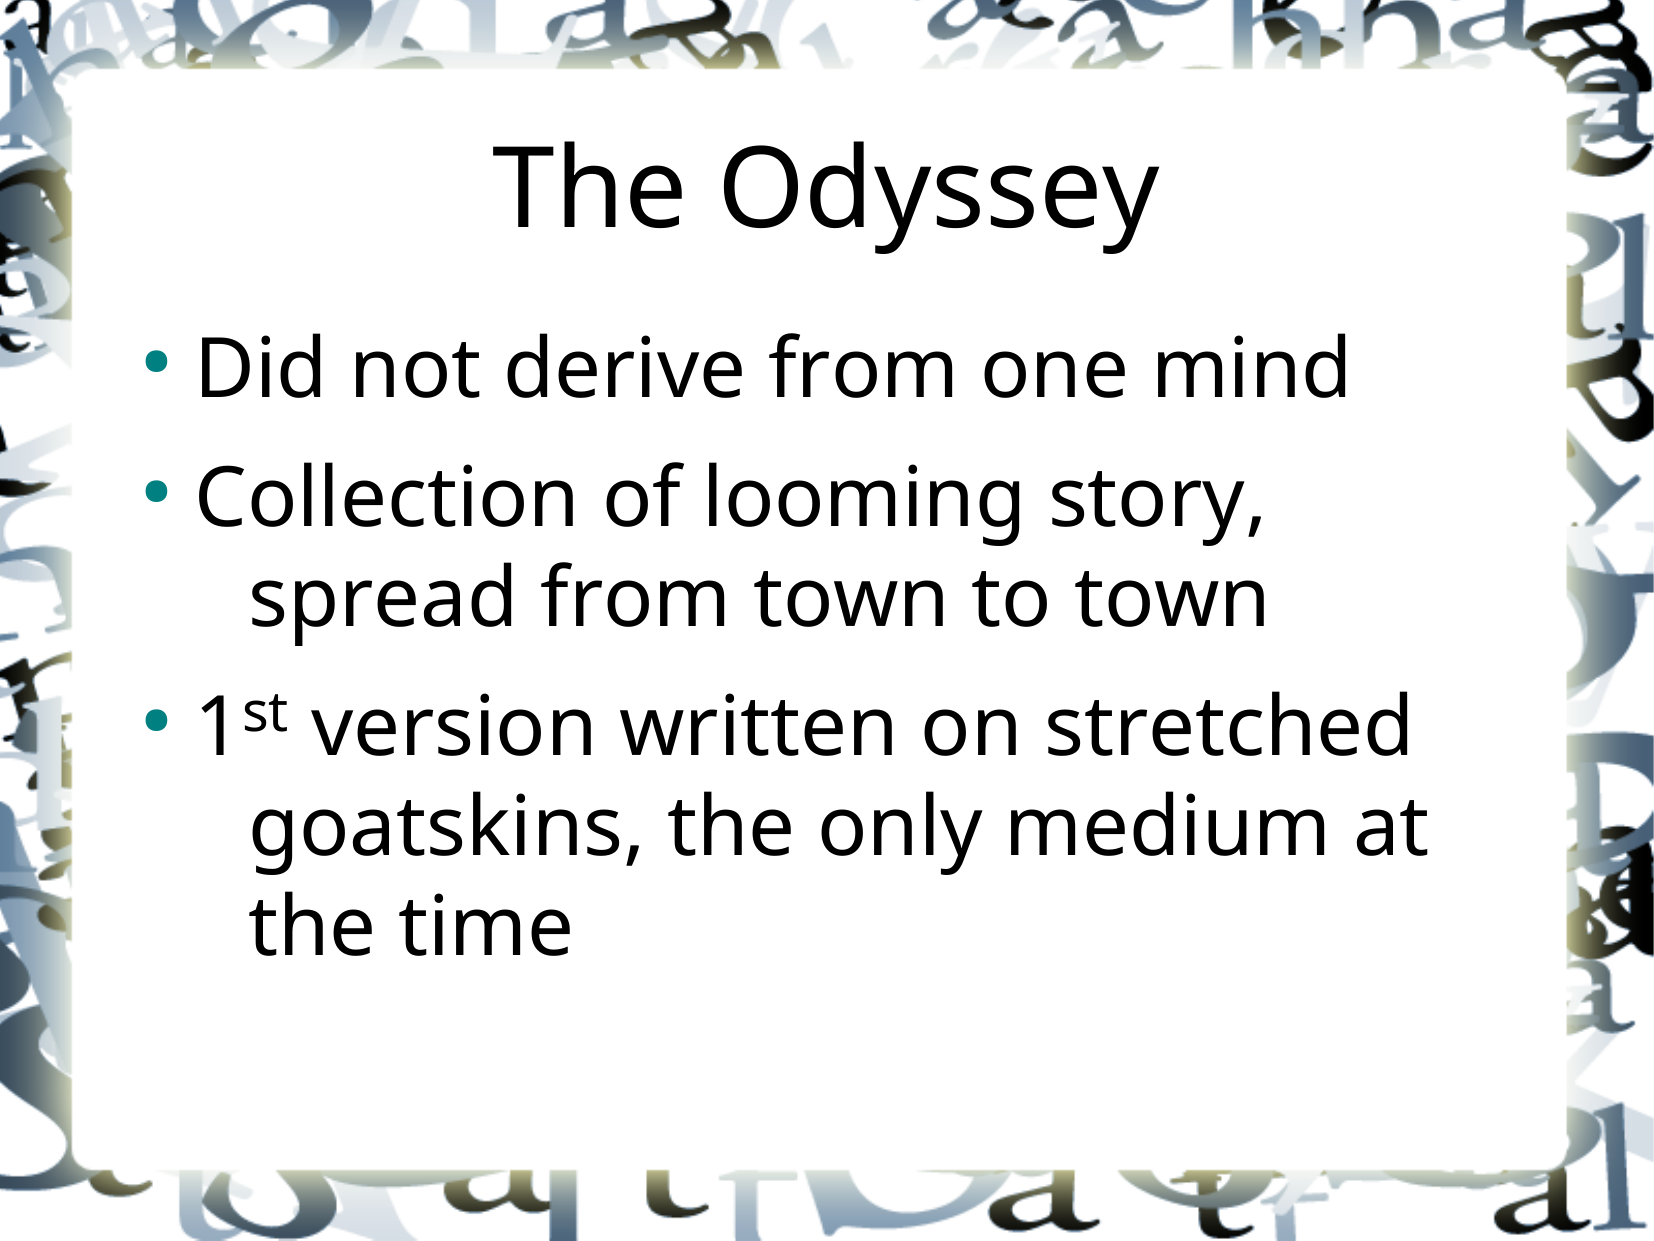

# The Odyssey
Did not derive from one mind
Collection of looming story, spread from town to town
1st version written on stretched goatskins, the only medium at the time